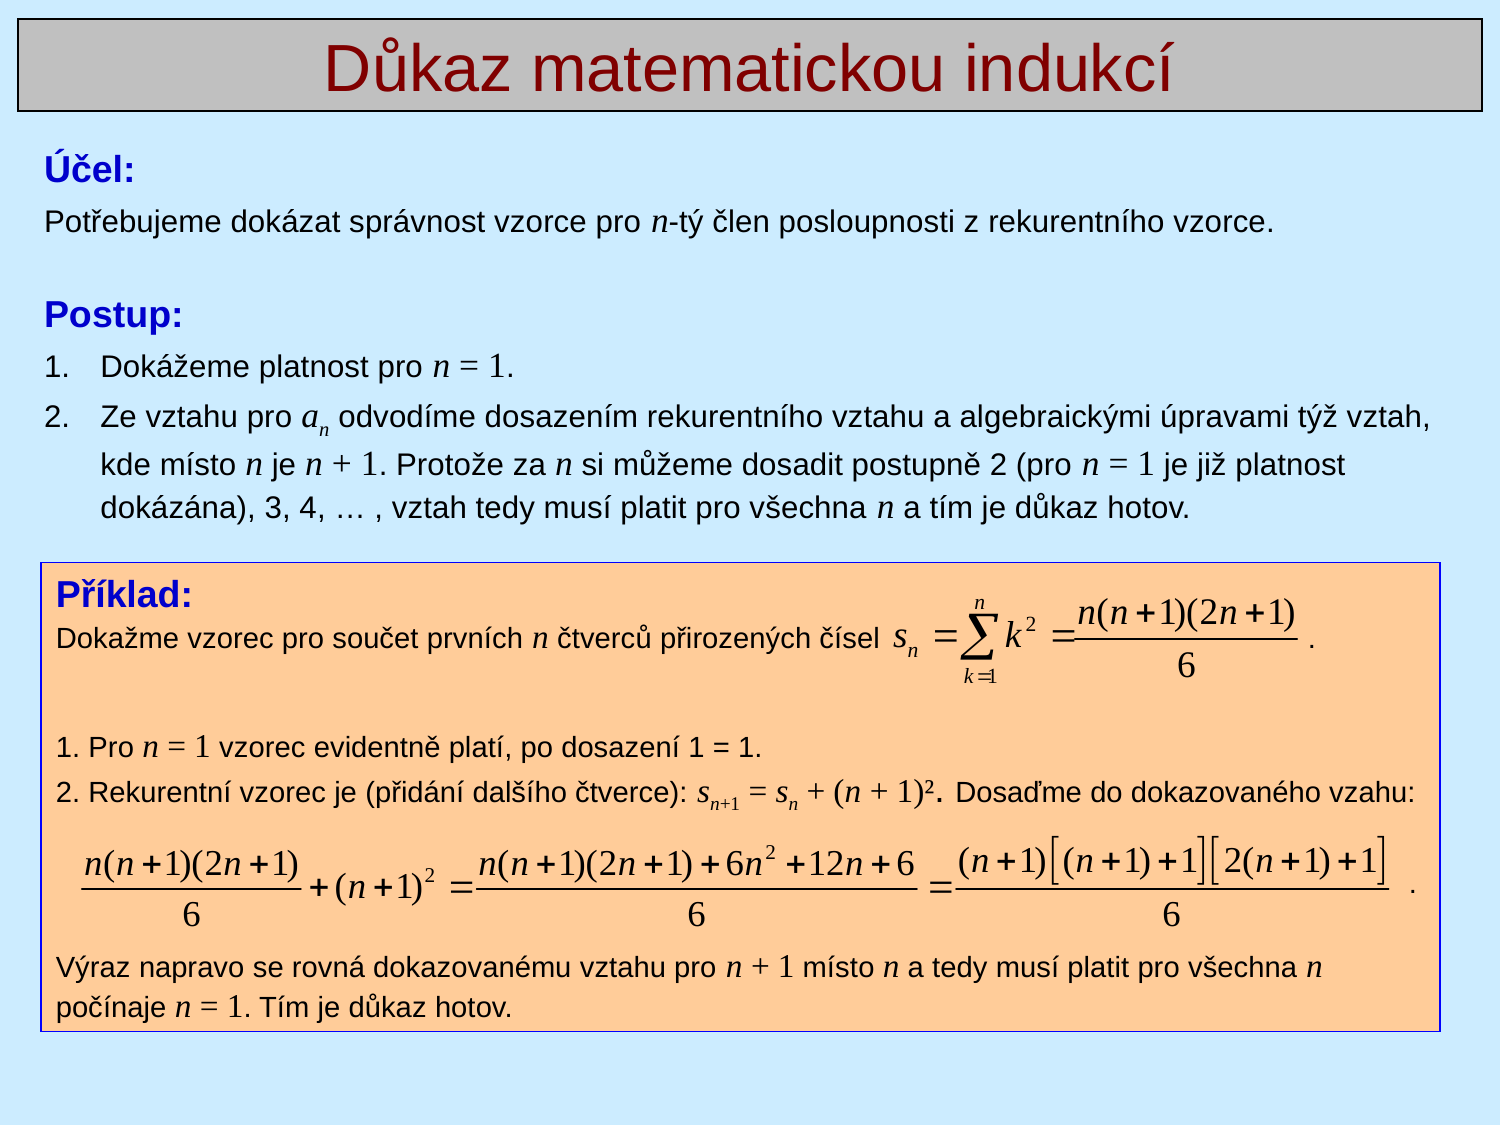

# Důkaz matematickou indukcí
Účel:
Potřebujeme dokázat správnost vzorce pro n-tý člen posloupnosti z rekurentního vzorce.
Postup:
1.	Dokážeme platnost pro n = 1.
2.	Ze vztahu pro an odvodíme dosazením rekurentního vztahu a algebraickými úpravami týž vztah, kde místo n je n + 1. Protože za n si můžeme dosadit postupně 2 (pro n = 1 je již platnost dokázána), 3, 4, … , vztah tedy musí platit pro všechna n a tím je důkaz hotov.
Příklad:
Dokažme vzorec pro součet prvních n čtverců přirozených čísel .
1. Pro n = 1 vzorec evidentně platí, po dosazení 1 = 1.
2. Rekurentní vzorec je (přidání dalšího čtverce): sn+1 = sn + (n + 1)². Dosaďme do dokazovaného vzahu:
 .
Výraz napravo se rovná dokazovanému vztahu pro n + 1 místo n a tedy musí platit pro všechna n počínaje n = 1. Tím je důkaz hotov.